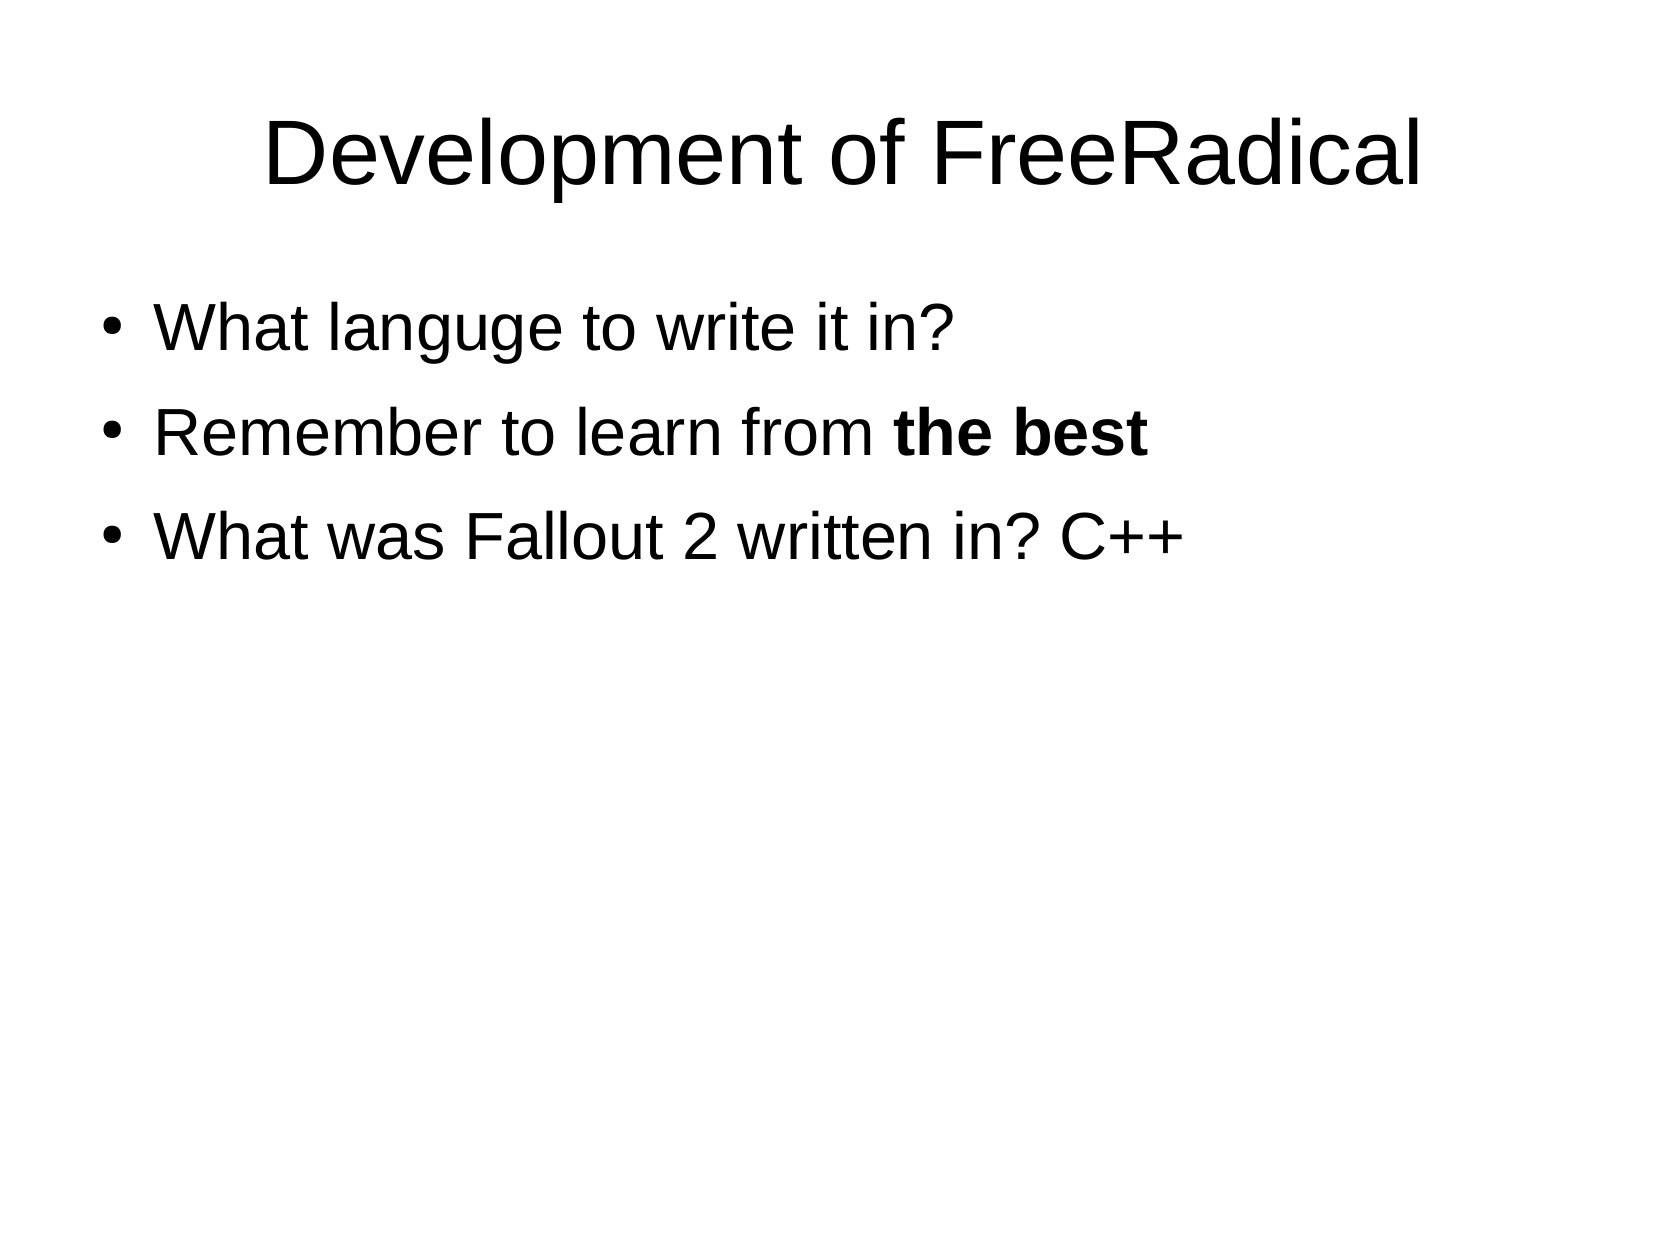

# Development of FreeRadical
What languge to write it in?
Remember to learn from the best
What was Fallout 2 written in? C++